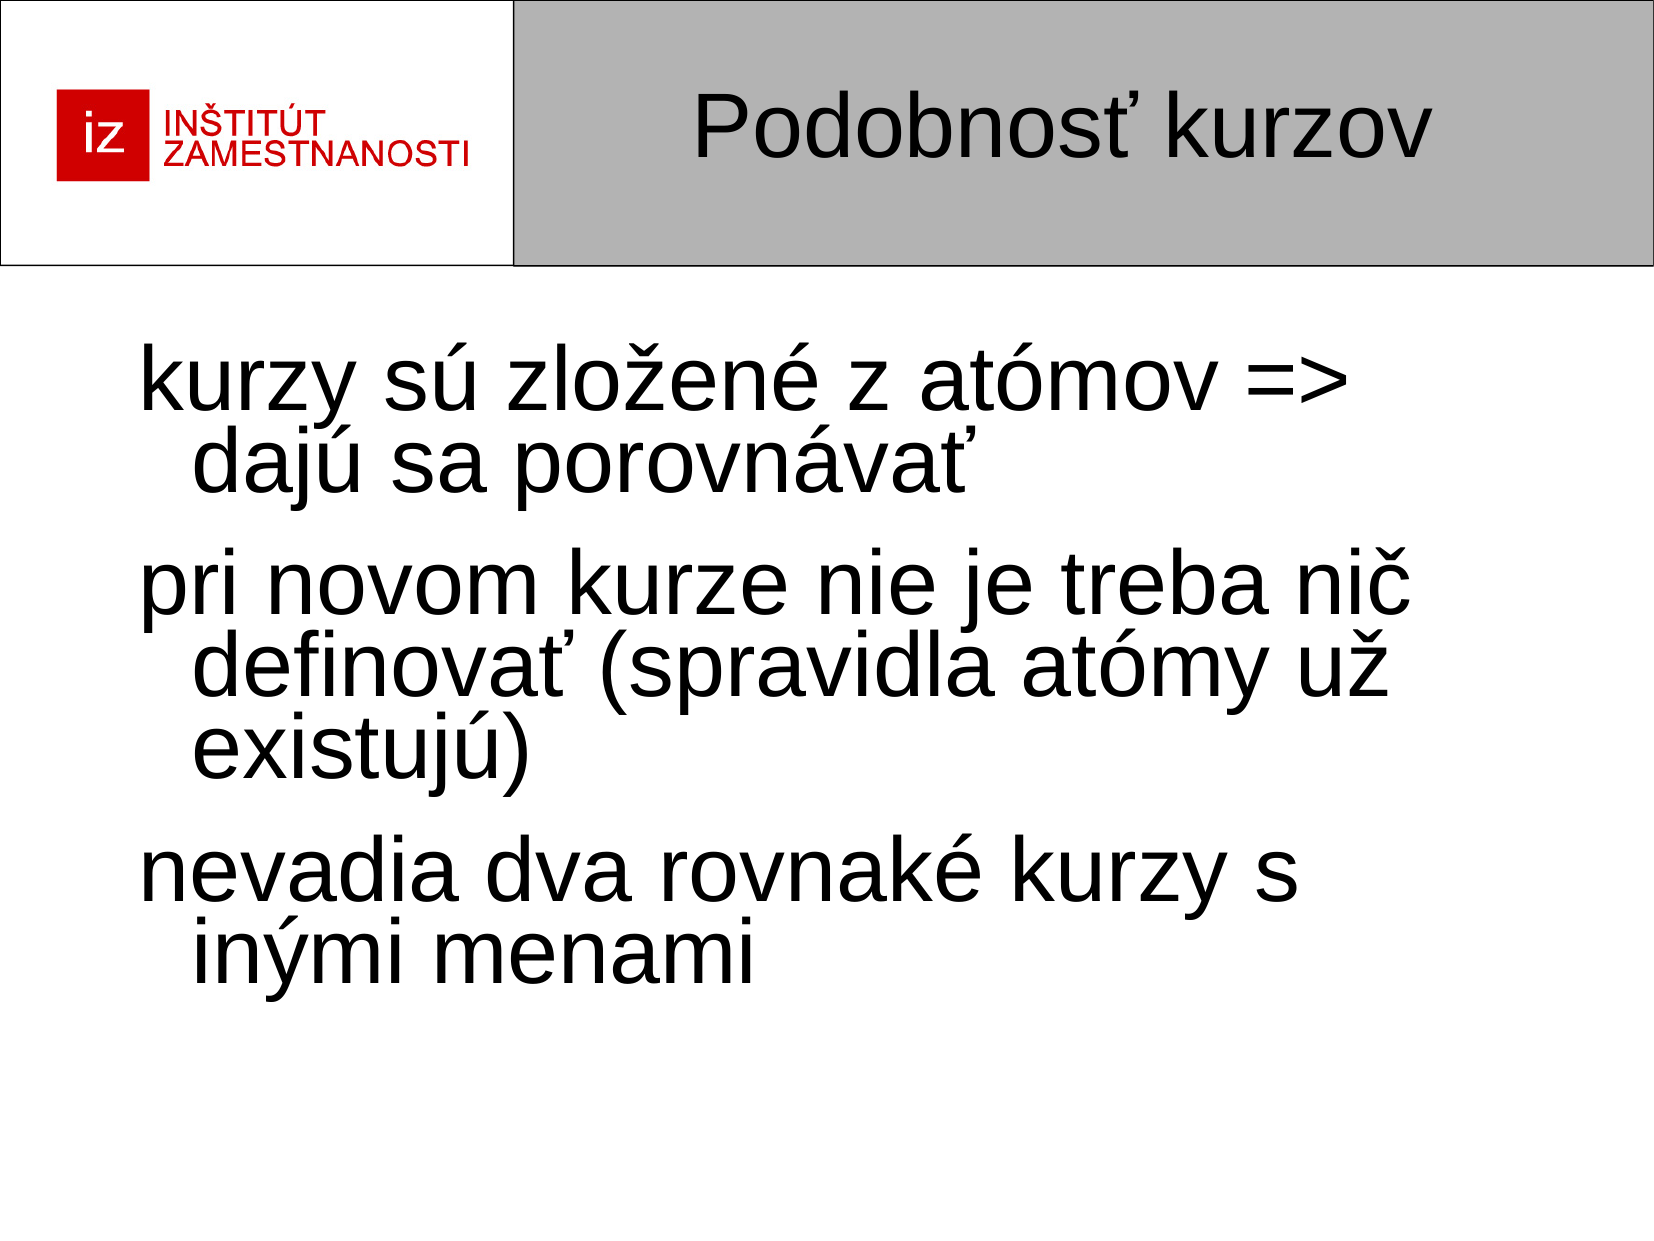

# Podobnosť kurzov
kurzy sú zložené z atómov => dajú sa porovnávať
pri novom kurze nie je treba nič definovať (spravidla atómy už existujú)
nevadia dva rovnaké kurzy s inými menami